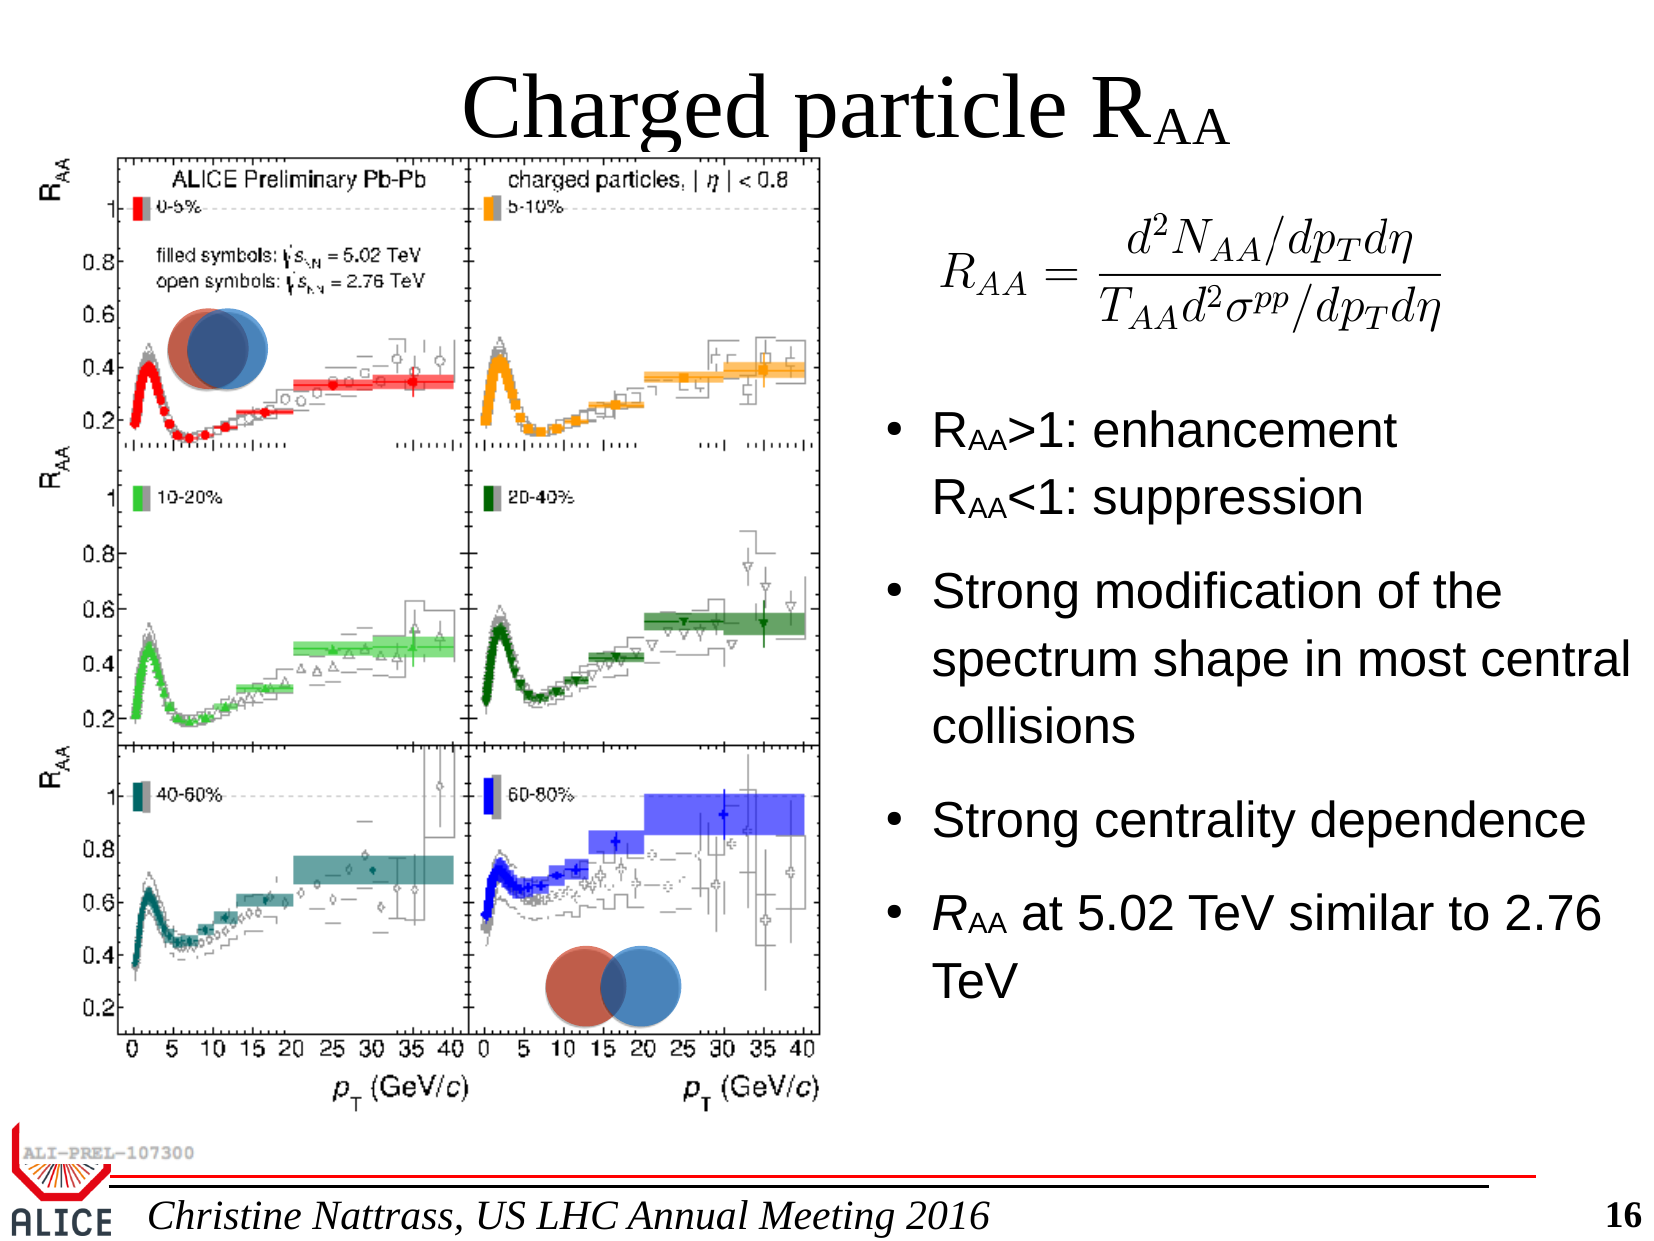

# Charged particle RAA
RAA>1: enhancement
RAA<1: suppression
Strong modification of the spectrum shape in most central collisions
Strong centrality dependence
RAA at 5.02 TeV similar to 2.76 TeV